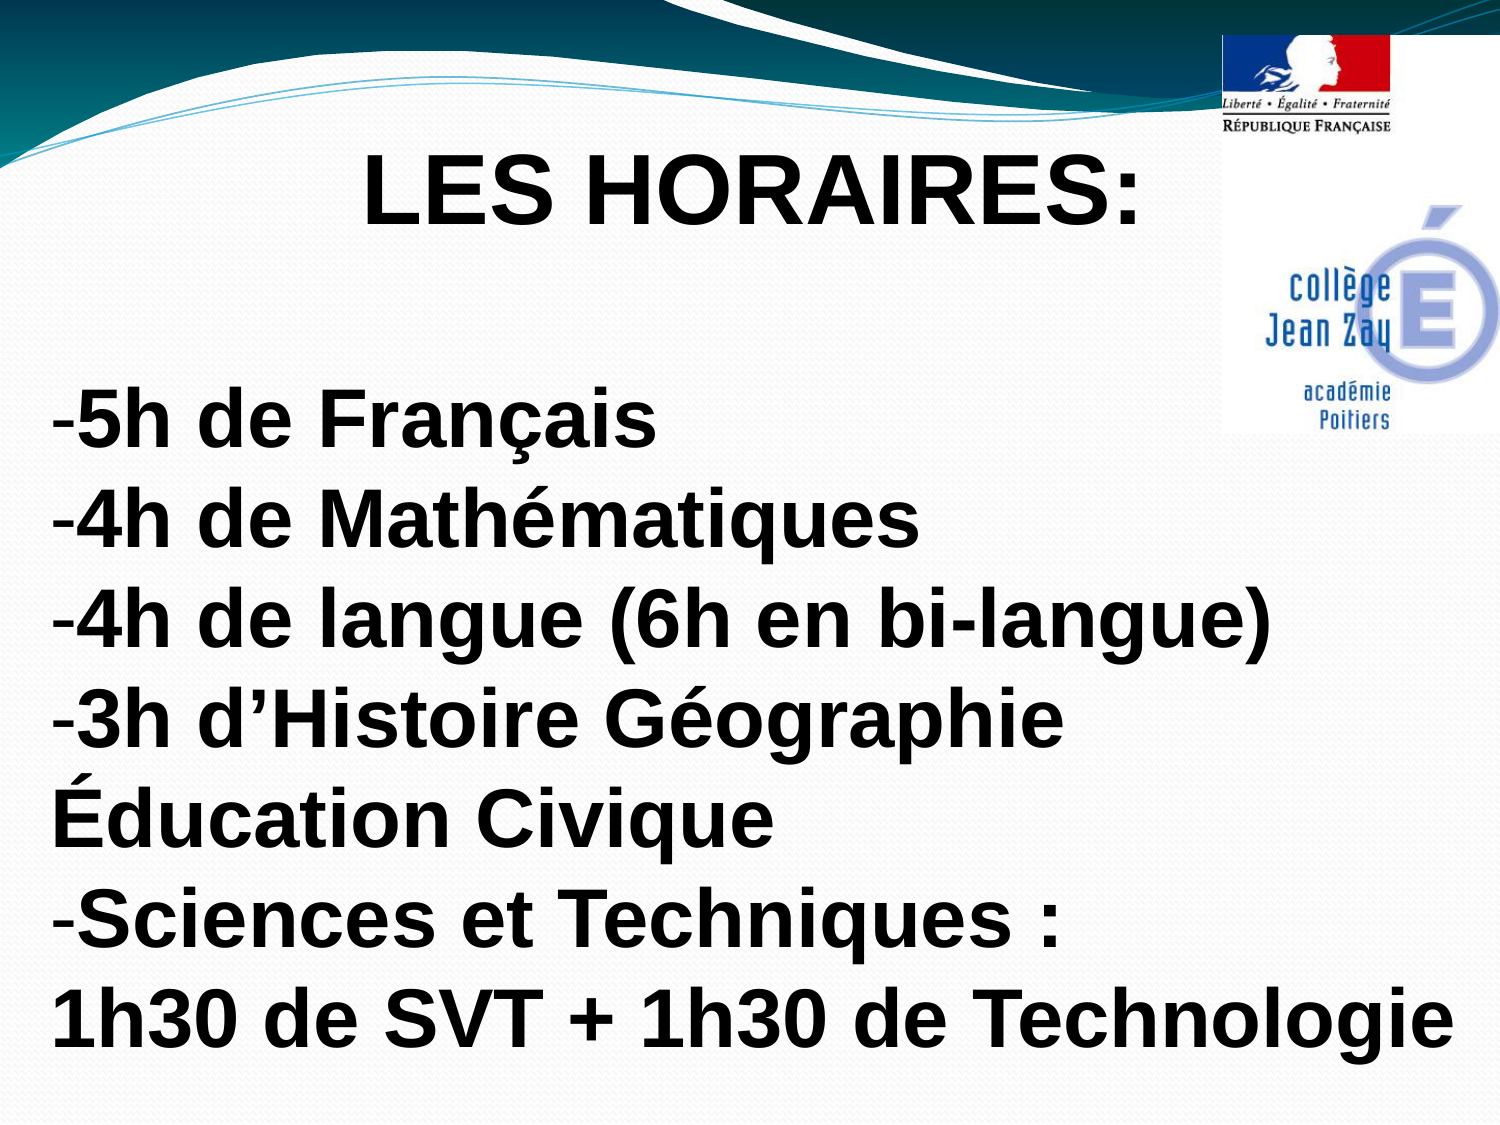

Les horaires:
5h de Français
4h de Mathématiques
4h de langue (6h en bi-langue)
3h d’Histoire Géographie Éducation Civique
Sciences et Techniques :
1h30 de SVT + 1h30 de Technologie